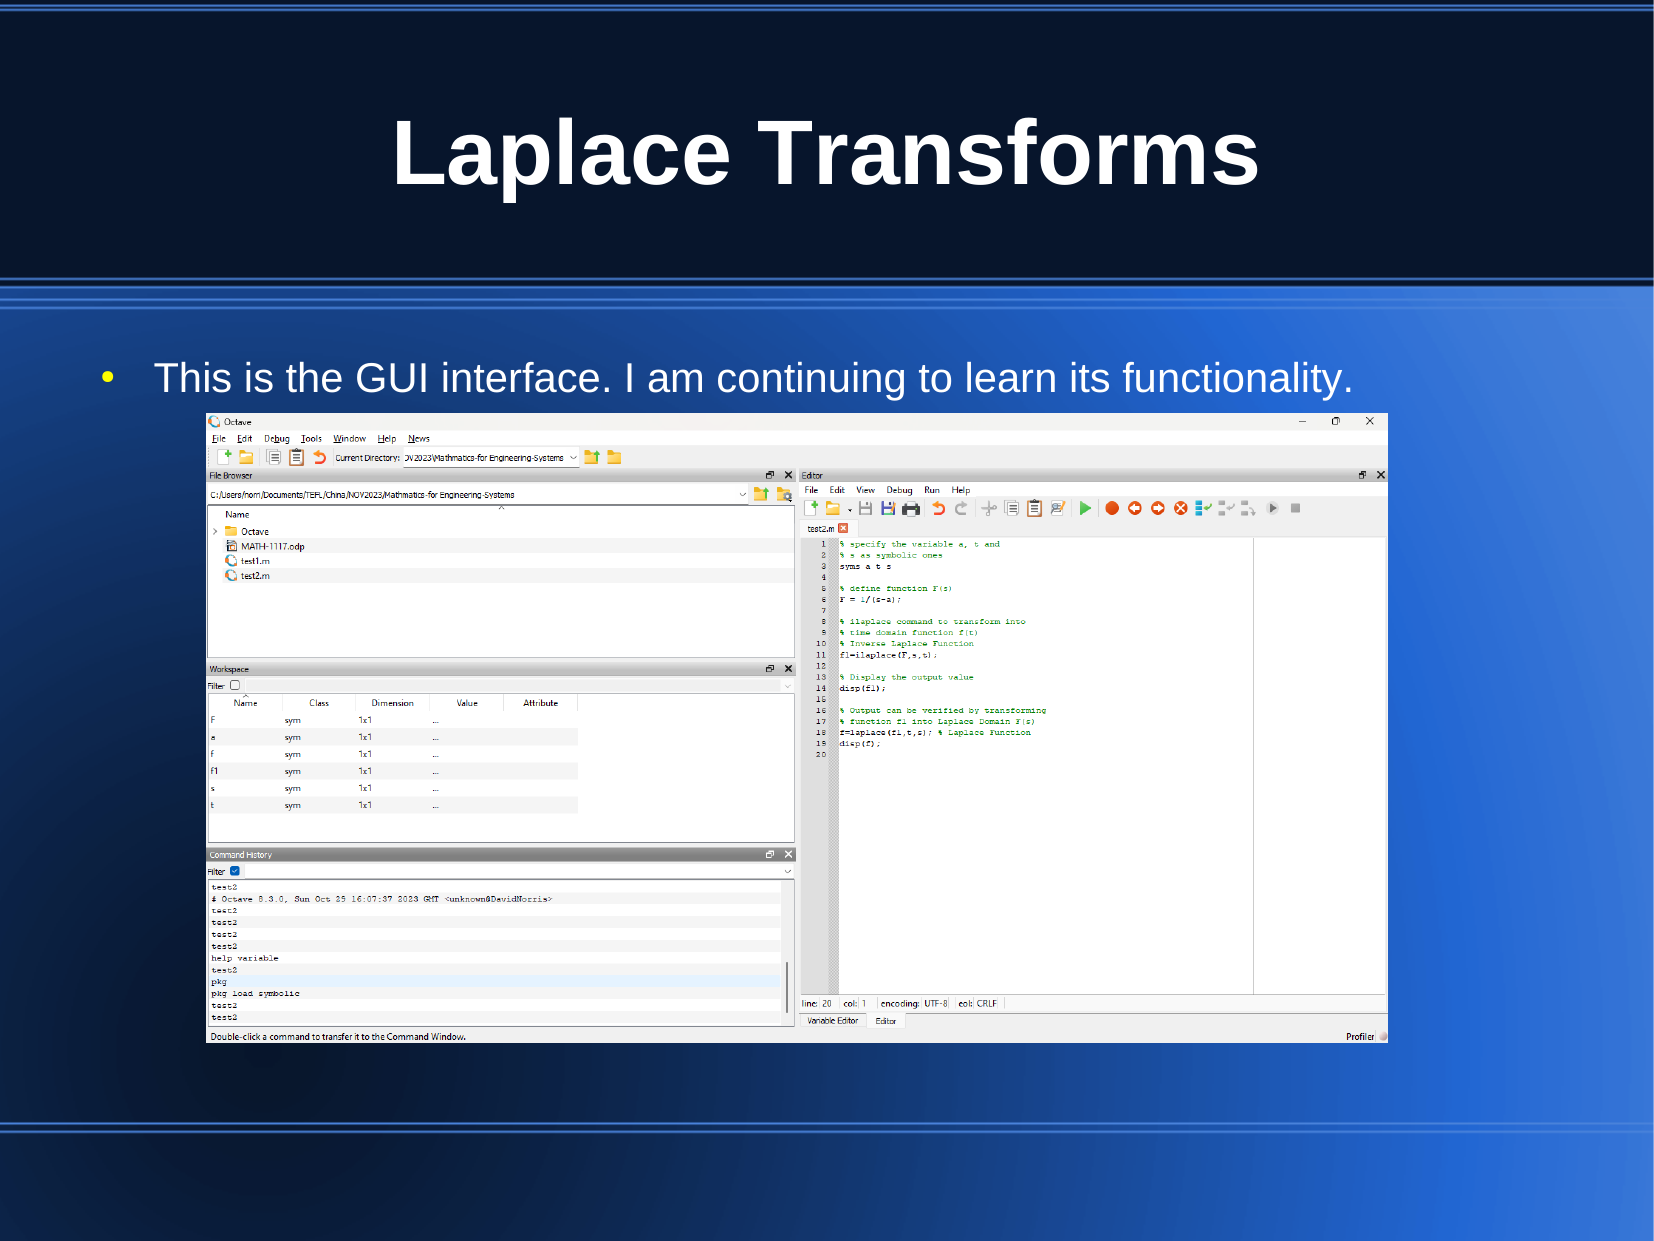

# Laplace Transforms
This is the GUI interface. I am continuing to learn its functionality.